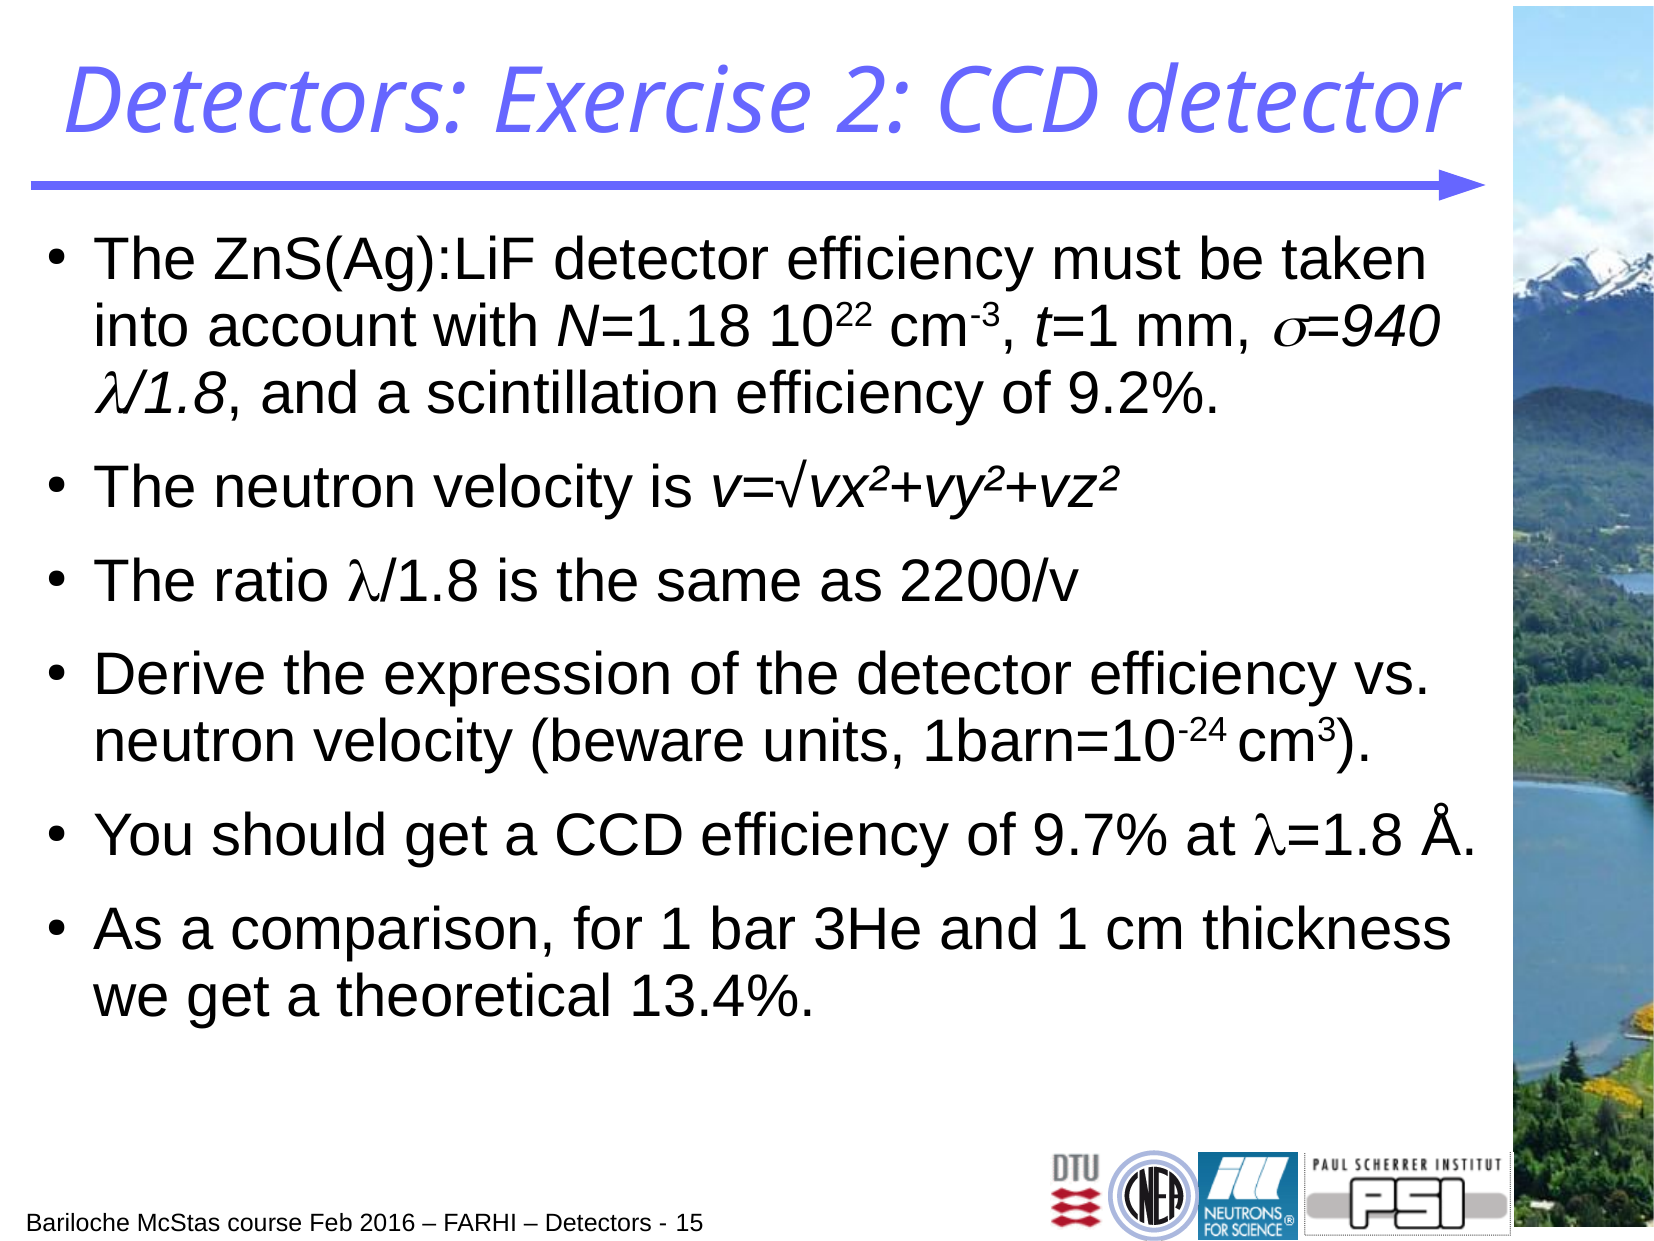

# Detectors: Exercise 2: CCD detector
The ZnS(Ag):LiF detector efficiency must be taken into account with N=1.18 1022 cm-3, t=1 mm, s=940 l/1.8, and a scintillation efficiency of 9.2%.
The neutron velocity is v=√vx²+vy²+vz²
The ratio l/1.8 is the same as 2200/v
Derive the expression of the detector efficiency vs. neutron velocity (beware units, 1barn=10-24 cm3).
You should get a CCD efficiency of 9.7% at l=1.8 Å.
As a comparison, for 1 bar 3He and 1 cm thickness we get a theoretical 13.4%.